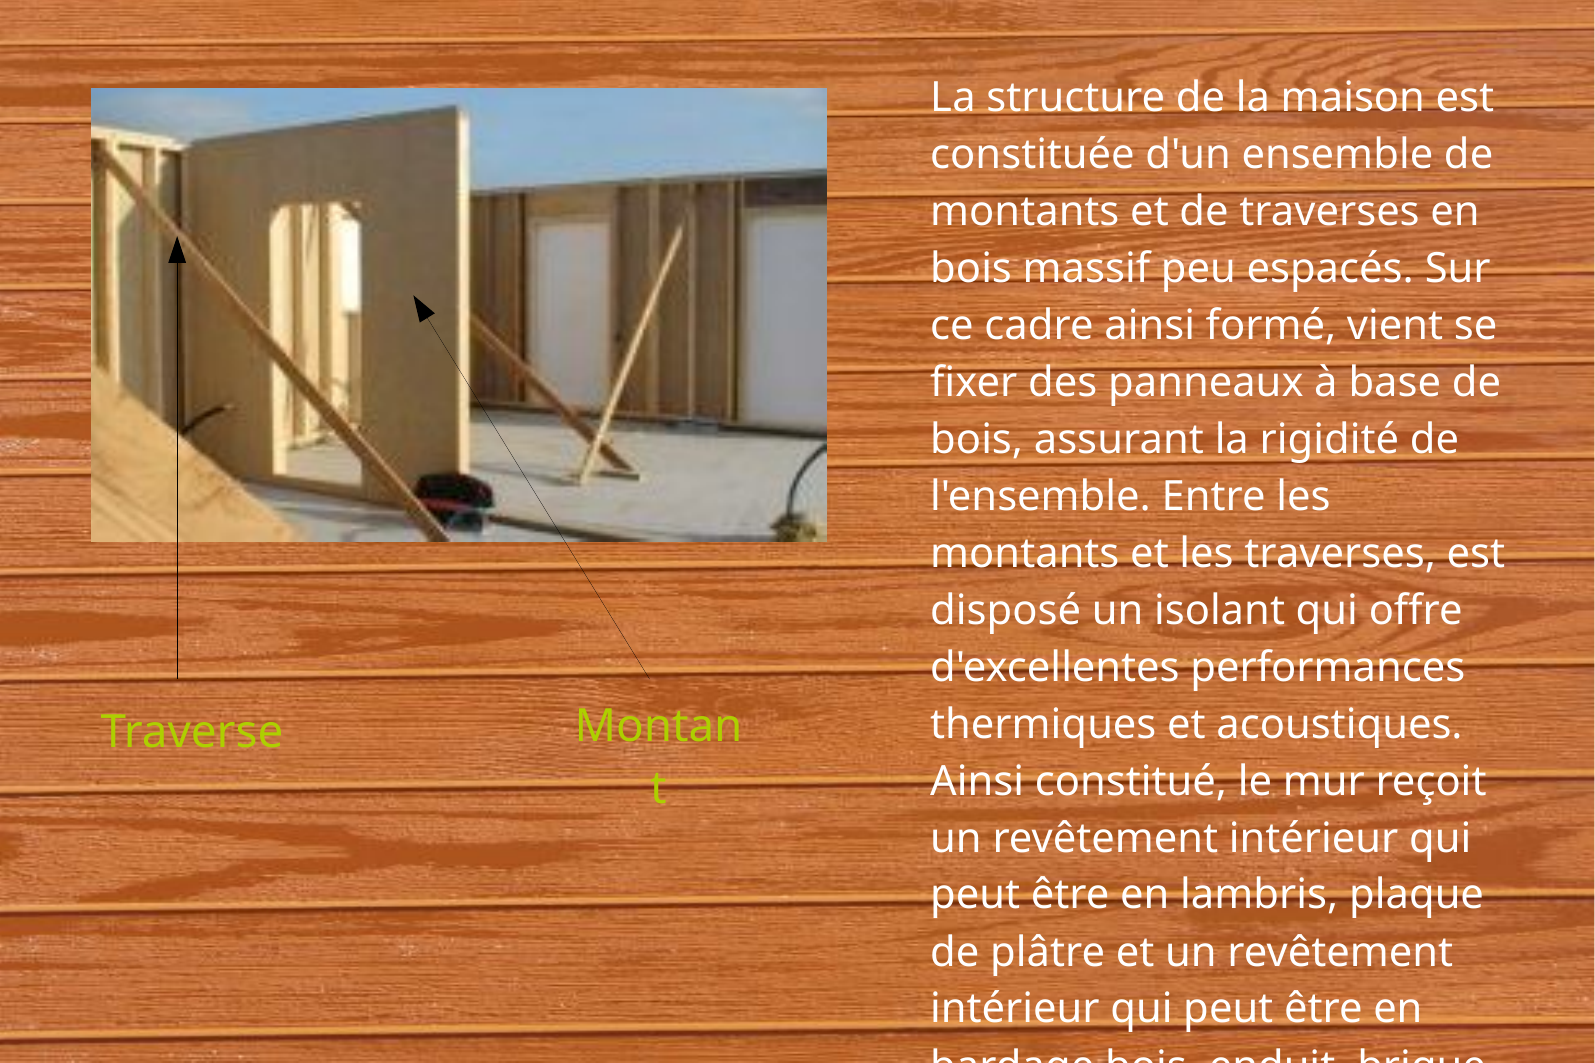

La structure de la maison est constituée d'un ensemble de montants et de traverses en bois massif peu espacés. Sur ce cadre ainsi formé, vient se fixer des panneaux à base de bois, assurant la rigidité de l'ensemble. Entre les montants et les traverses, est disposé un isolant qui offre d'excellentes performances thermiques et acoustiques. Ainsi constitué, le mur reçoit un revêtement intérieur qui peut être en lambris, plaque de plâtre et un revêtement intérieur qui peut être en bardage bois, enduit, brique, pierre.
Montant
Traverse